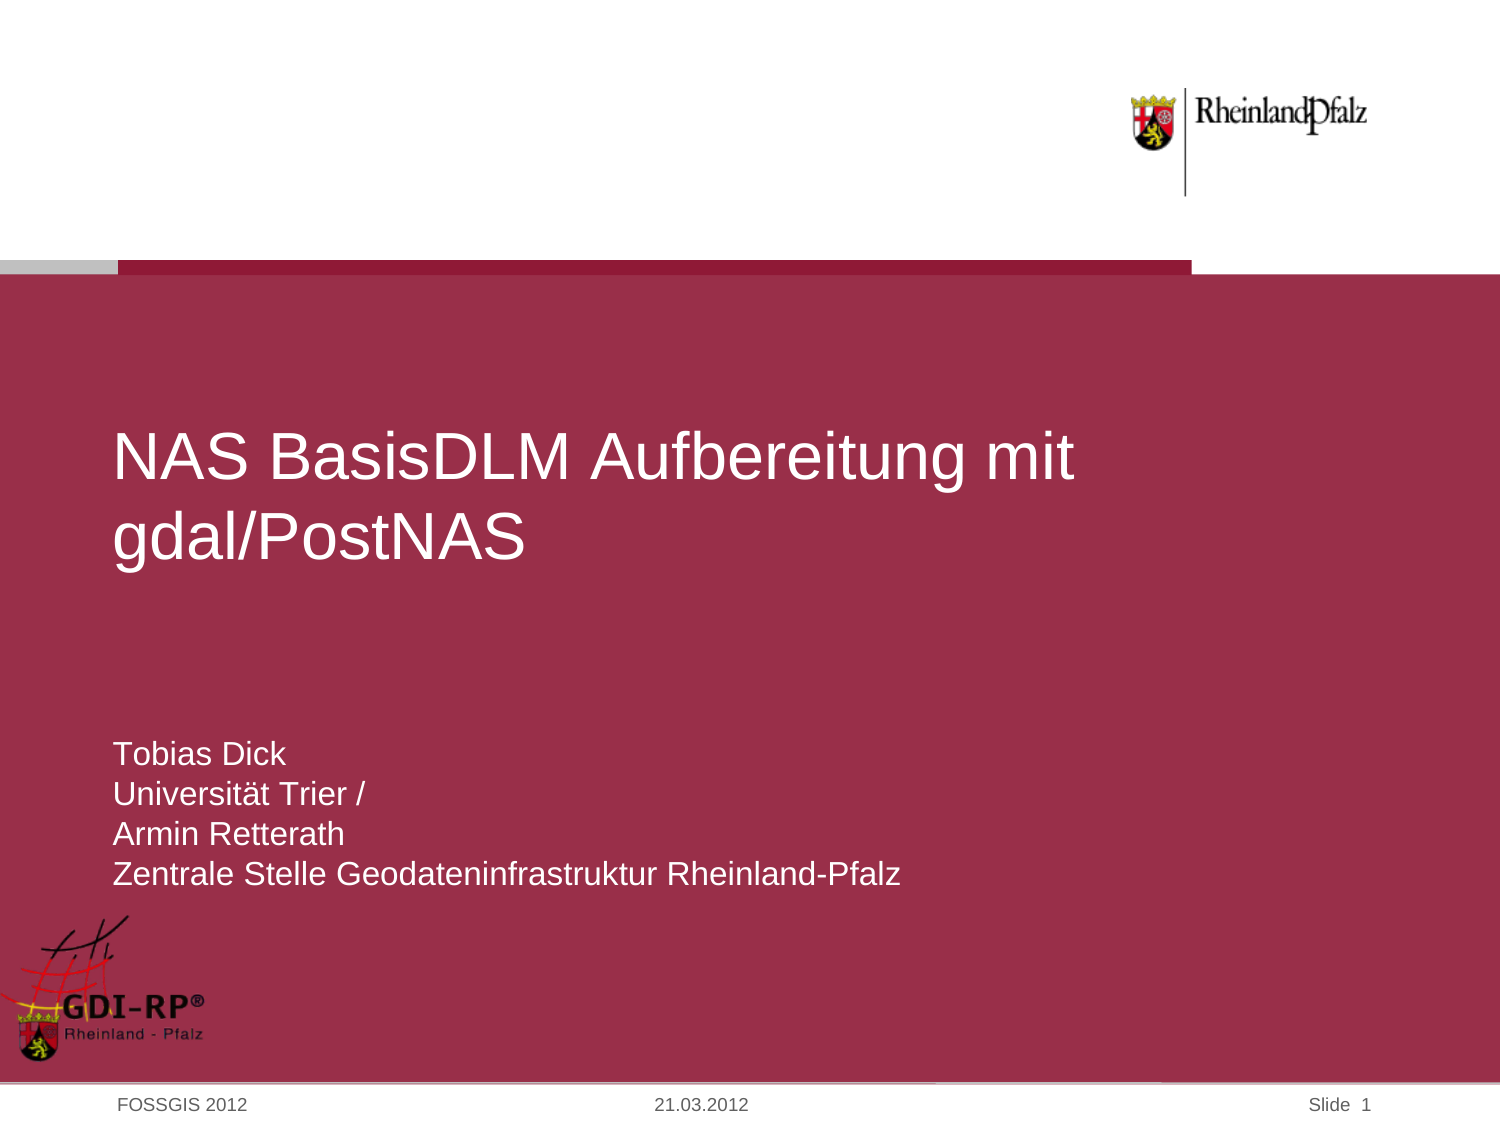

NAS BasisDLM Aufbereitung mit gdal/PostNAS
Tobias Dick
Universität Trier /
Armin Retterath
Zentrale Stelle Geodateninfrastruktur Rheinland-Pfalz